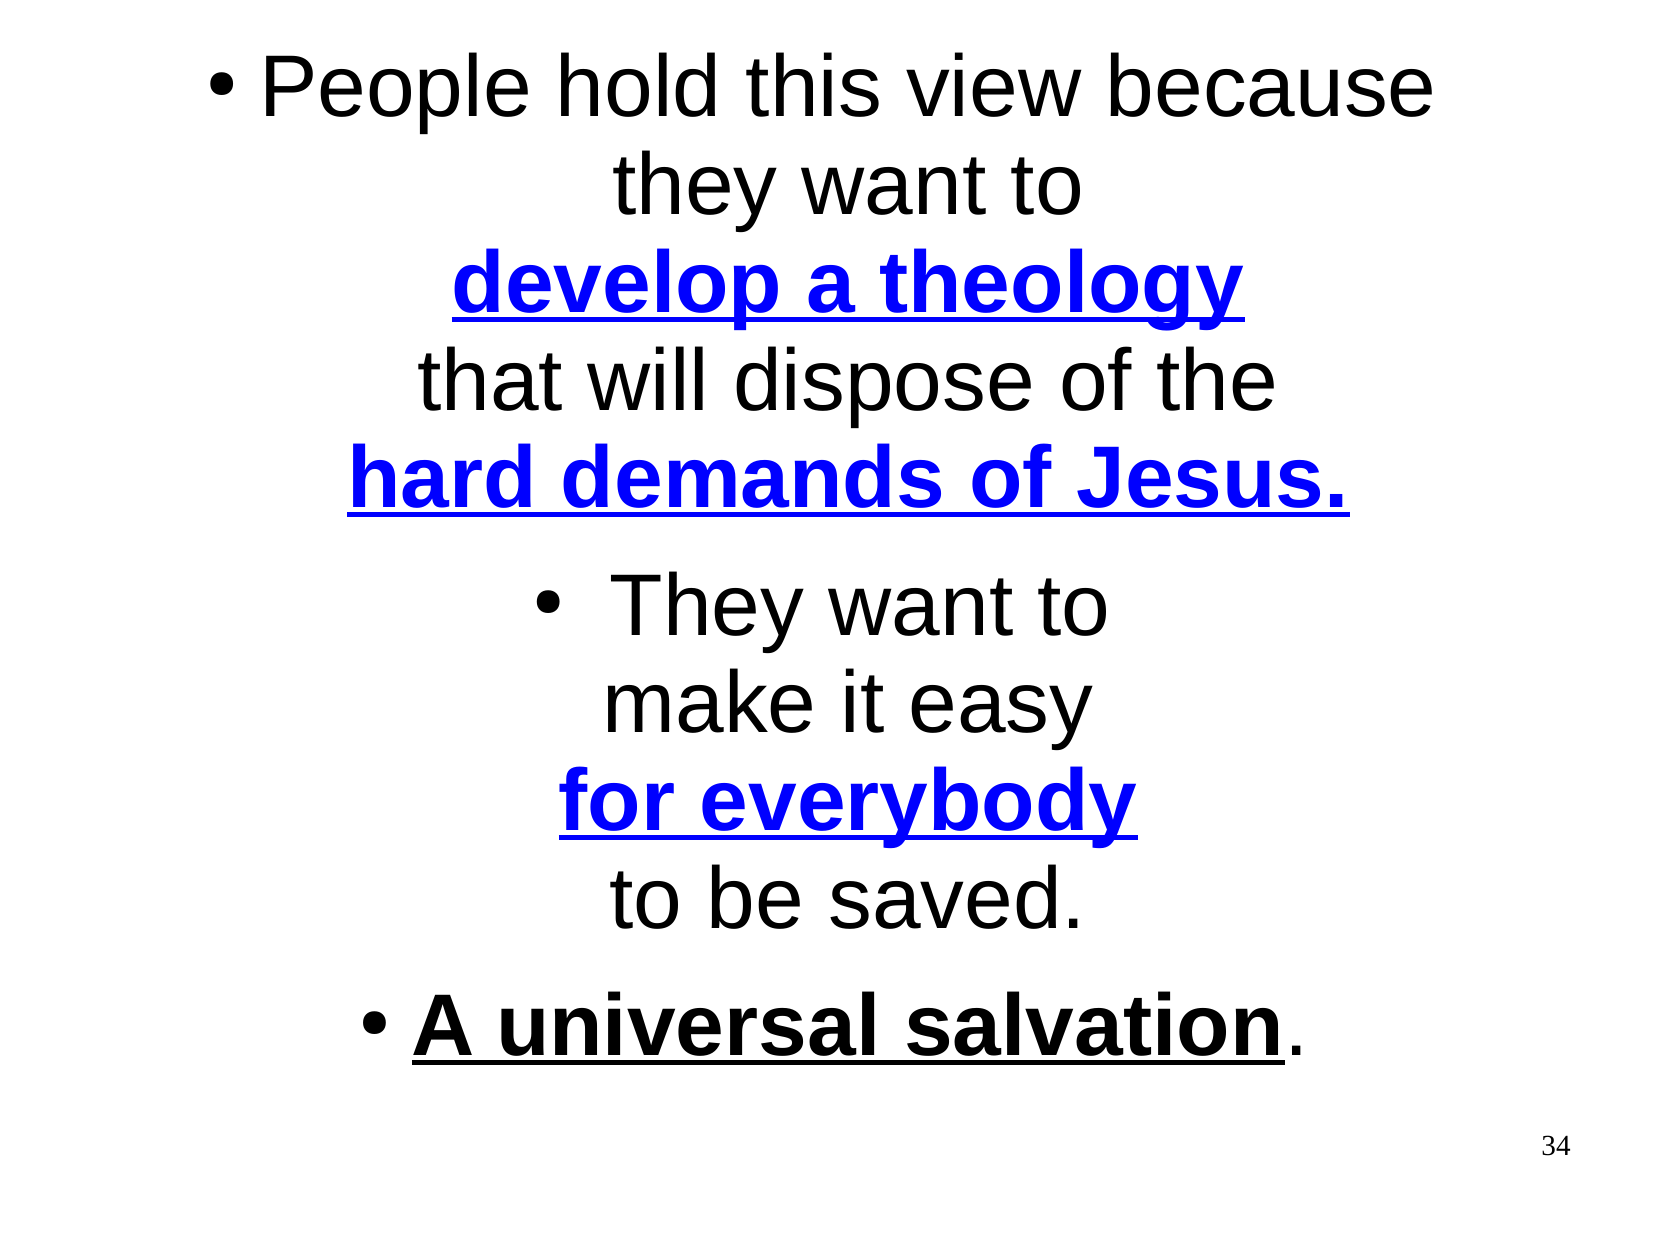

# People hold this view because they want to develop a theology that will dispose of the hard demands of Jesus.
 They want to
make it easy
for everybody
to be saved.
A universal salvation.
34